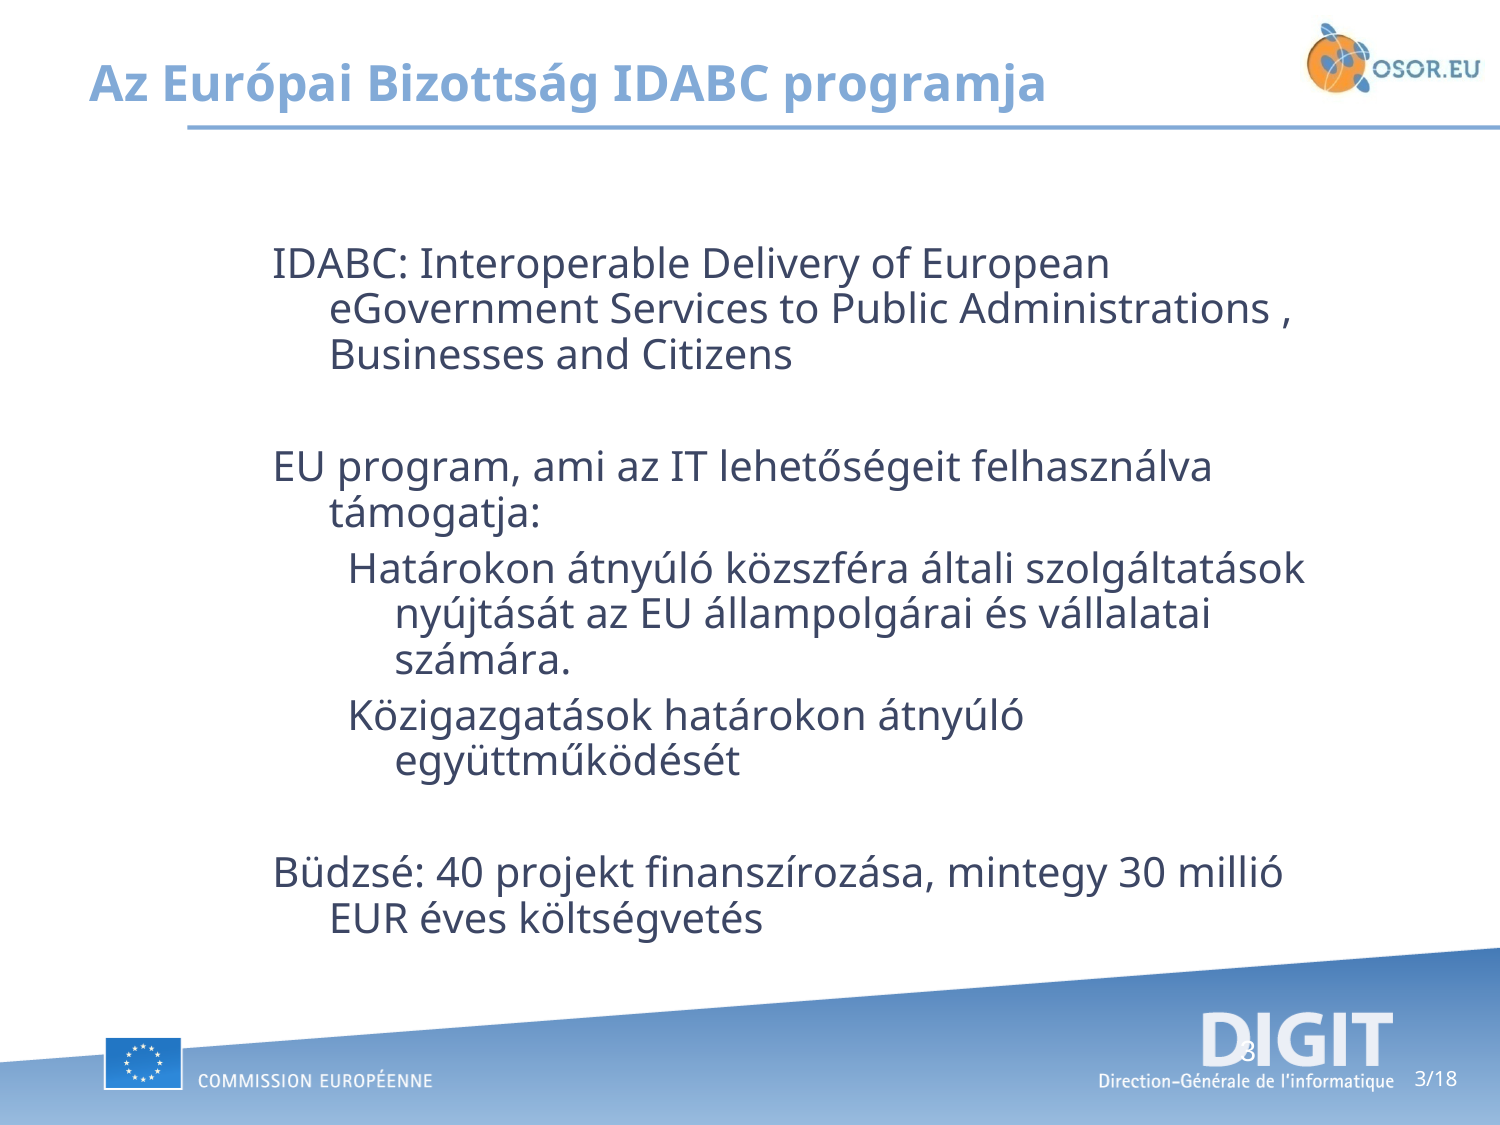

# Az Európai Bizottság IDABC programja
IDABC: Interoperable Delivery of European eGovernment Services to Public Administrations , Businesses and Citizens
EU program, ami az IT lehetőségeit felhasználva támogatja:
Határokon átnyúló közszféra általi szolgáltatások nyújtását az EU állampolgárai és vállalatai számára.
Közigazgatások határokon átnyúló együttműködését
Büdzsé: 40 projekt finanszírozása, mintegy 30 millió EUR éves költségvetés